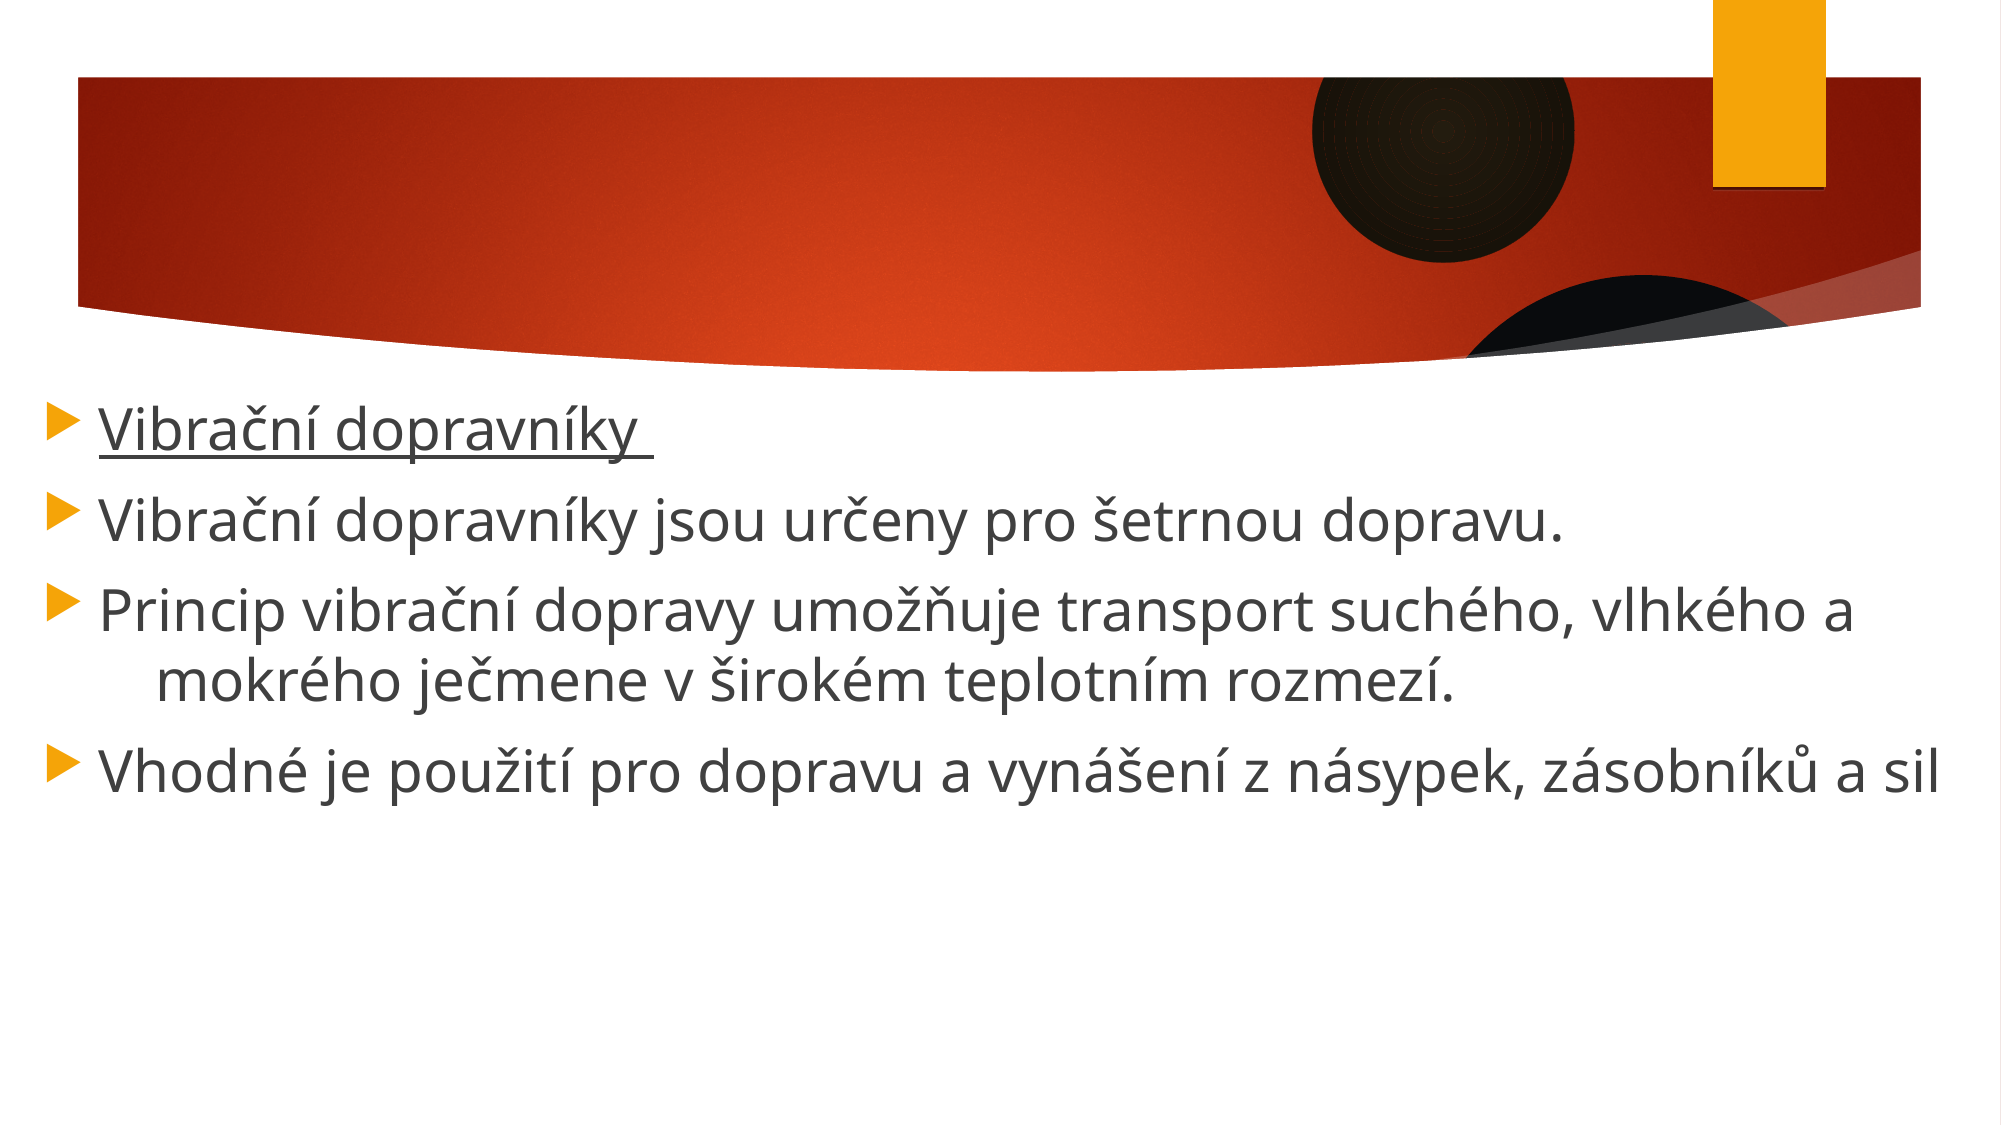

#
Vibrační dopravníky
Vibrační dopravníky jsou určeny pro šetrnou dopravu.
Princip vibrační dopravy umožňuje transport suchého, vlhkého a mokrého ječmene v širokém teplotním rozmezí.
Vhodné je použití pro dopravu a vynášení z násypek, zásobníků a sil